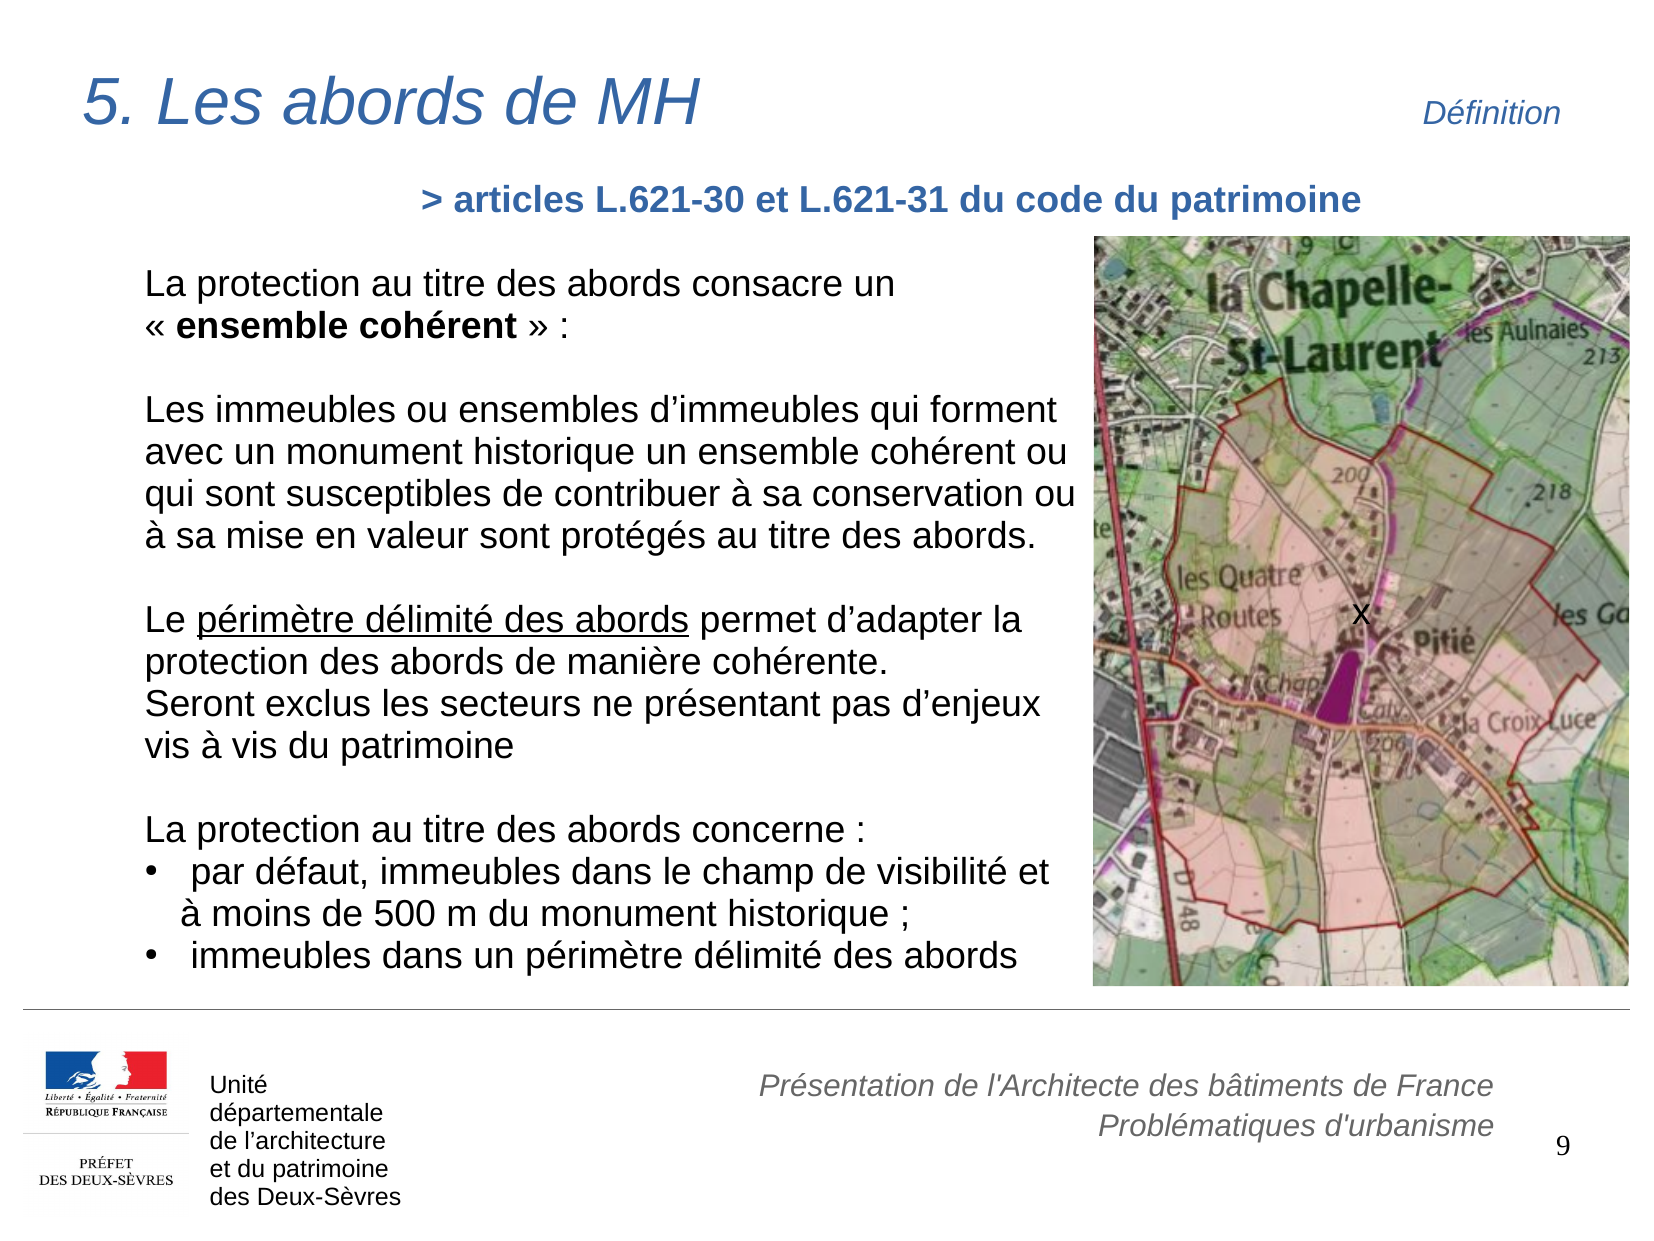

# 5. Les abords de MH Définition
> articles L.621-30 et L.621-31 du code du patrimoine
La protection au titre des abords consacre un
« ensemble cohérent » :
Les immeubles ou ensembles d’immeubles qui forment
avec un monument historique un ensemble cohérent ou
qui sont susceptibles de contribuer à sa conservation ou
à sa mise en valeur sont protégés au titre des abords.
Le périmètre délimité des abords permet d’adapter la
protection des abords de manière cohérente.
Seront exclus les secteurs ne présentant pas d’enjeux
vis à vis du patrimoine
La protection au titre des abords concerne :
 par défaut, immeubles dans le champ de visibilité et
à moins de 500 m du monument historique ;
 immeubles dans un périmètre délimité des abords
x
Présentation de l'Architecte des bâtiments de France
Problématiques d'urbanisme
Unité
départementale
de l’architecture
et du patrimoine
des Deux-Sèvres
9